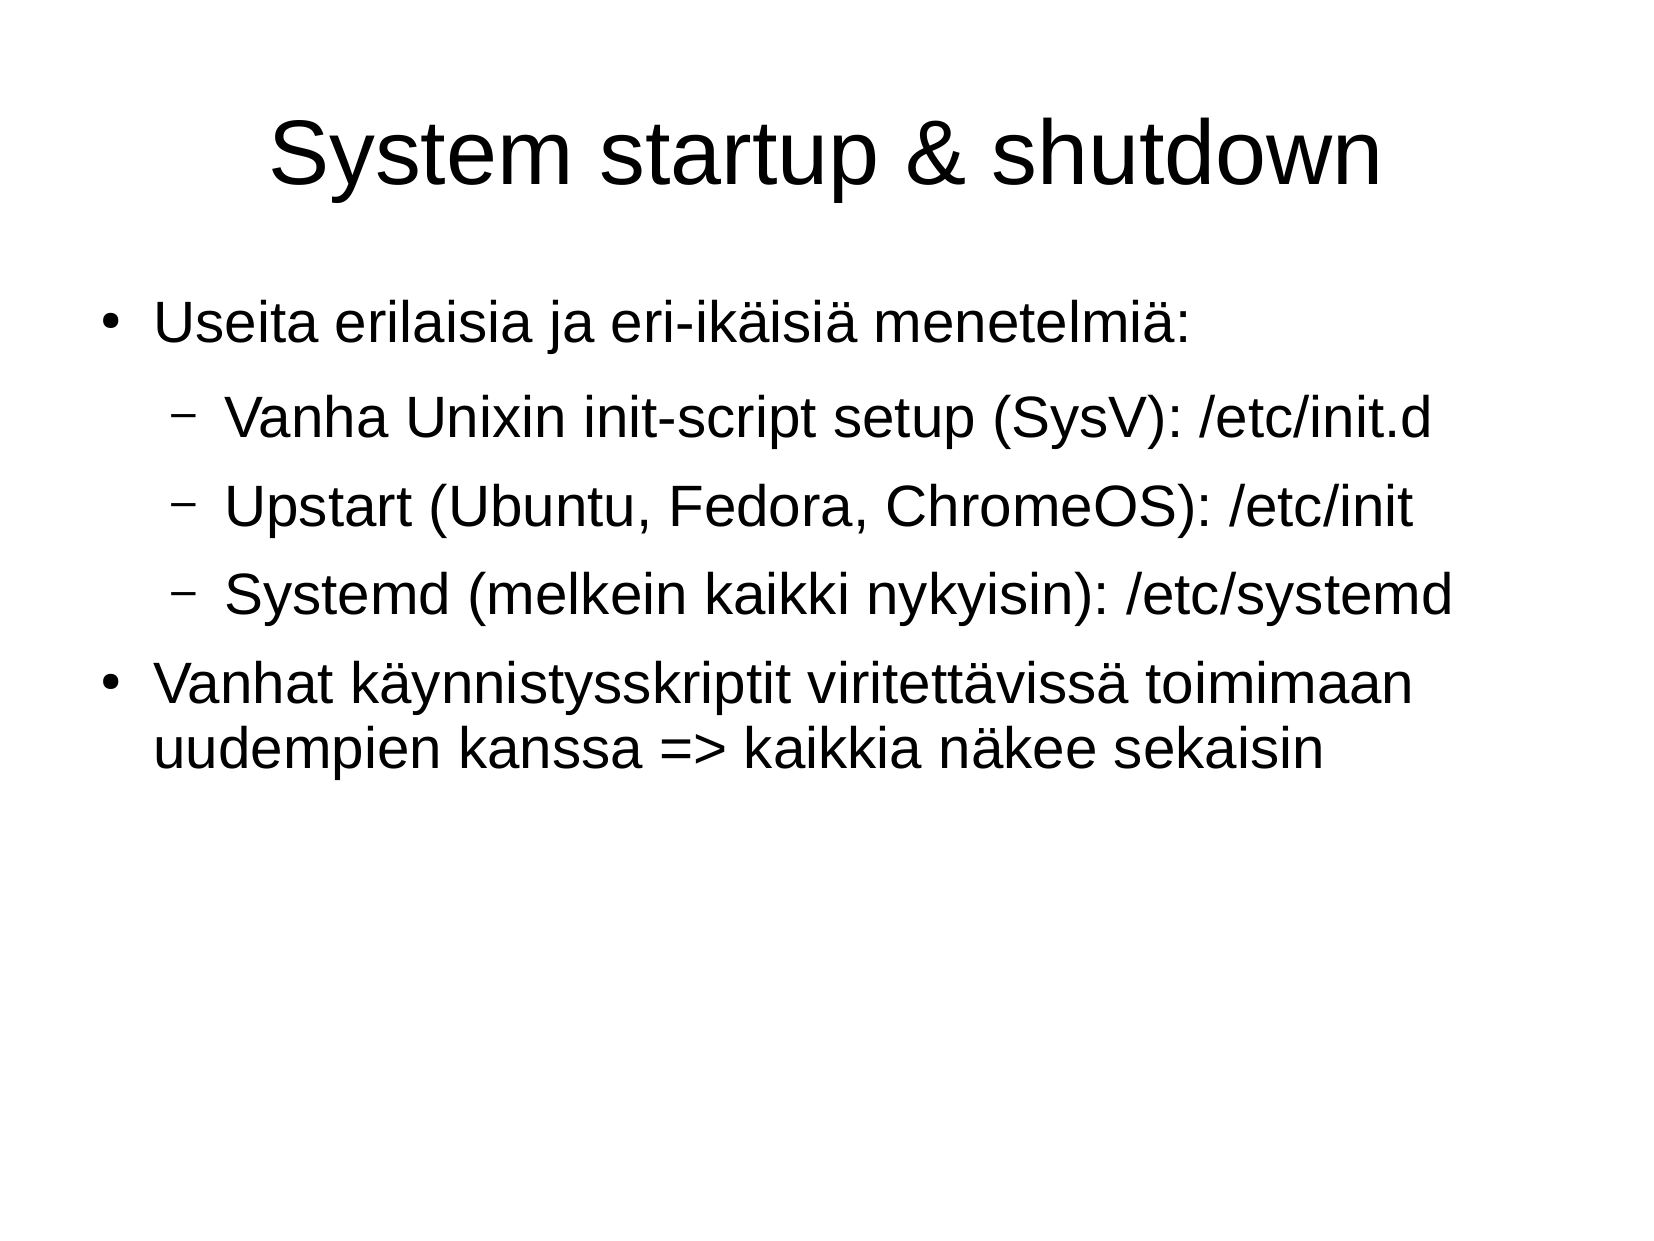

# System startup & shutdown
Useita erilaisia ja eri-ikäisiä menetelmiä:
Vanha Unixin init-script setup (SysV): /etc/init.d
Upstart (Ubuntu, Fedora, ChromeOS): /etc/init
Systemd (melkein kaikki nykyisin): /etc/systemd
Vanhat käynnistysskriptit viritettävissä toimimaan uudempien kanssa => kaikkia näkee sekaisin